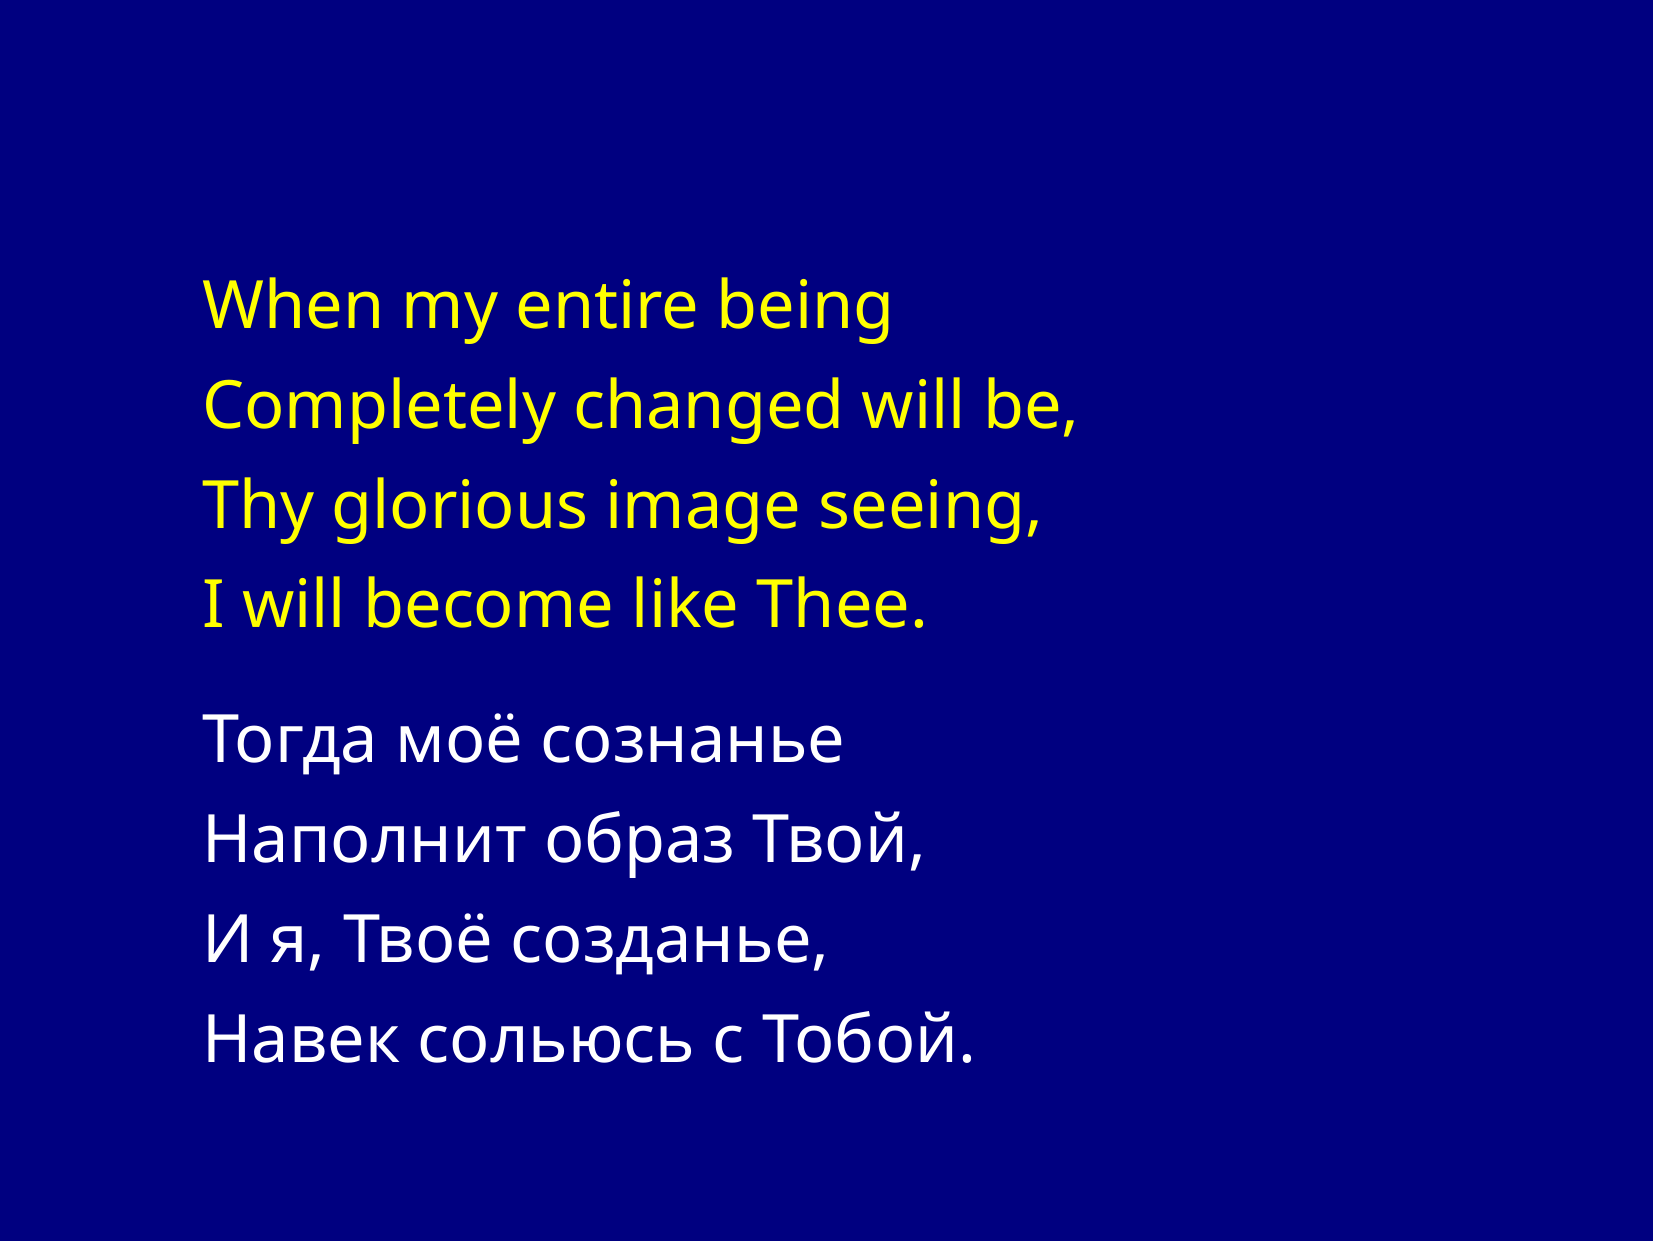

When my entire being
	Completely changed will be,
	Thy glorious image seeing,
	I will become like Thee.
	Тогда моё сознанье
	Наполнит образ Твой,
	И я, Твоё созданье,
	Навек сольюсь с Тобой.